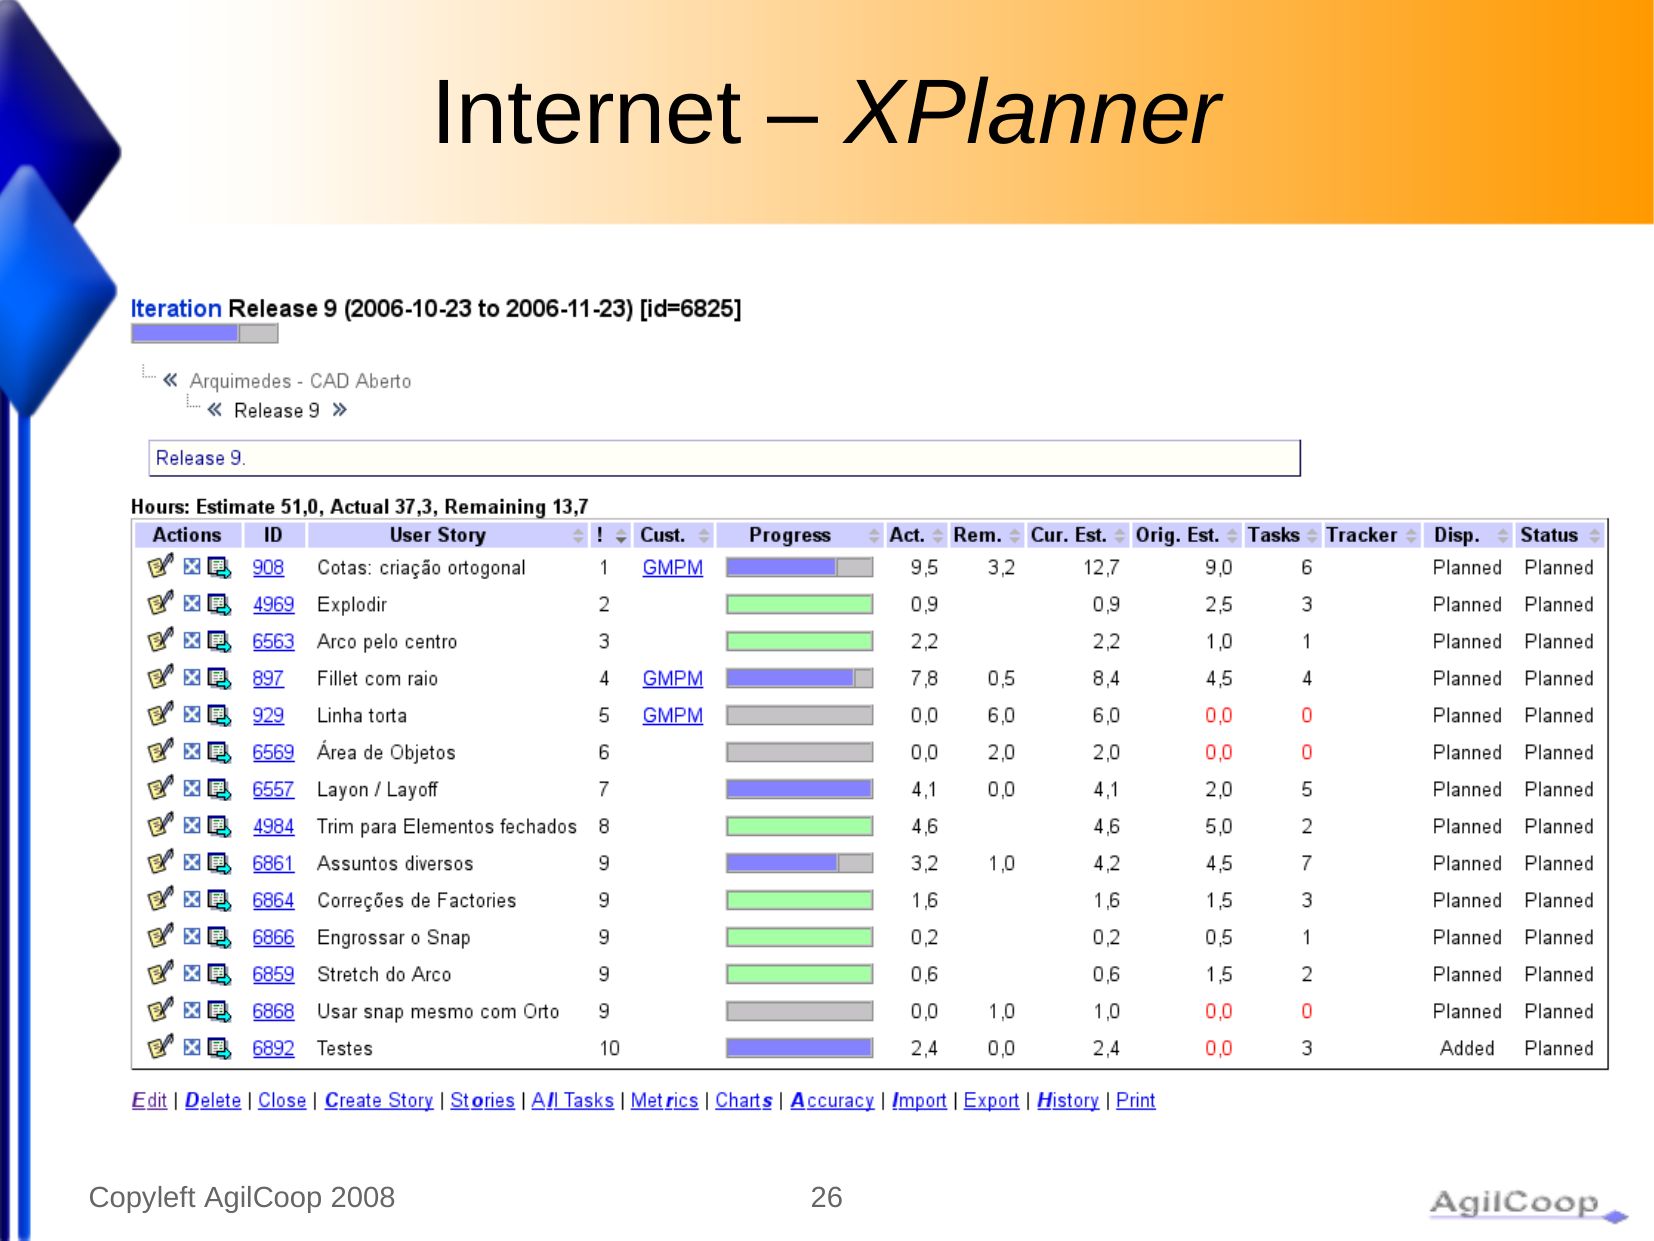

# Internet – XPlanner
Copyleft AgilCoop 2008
26